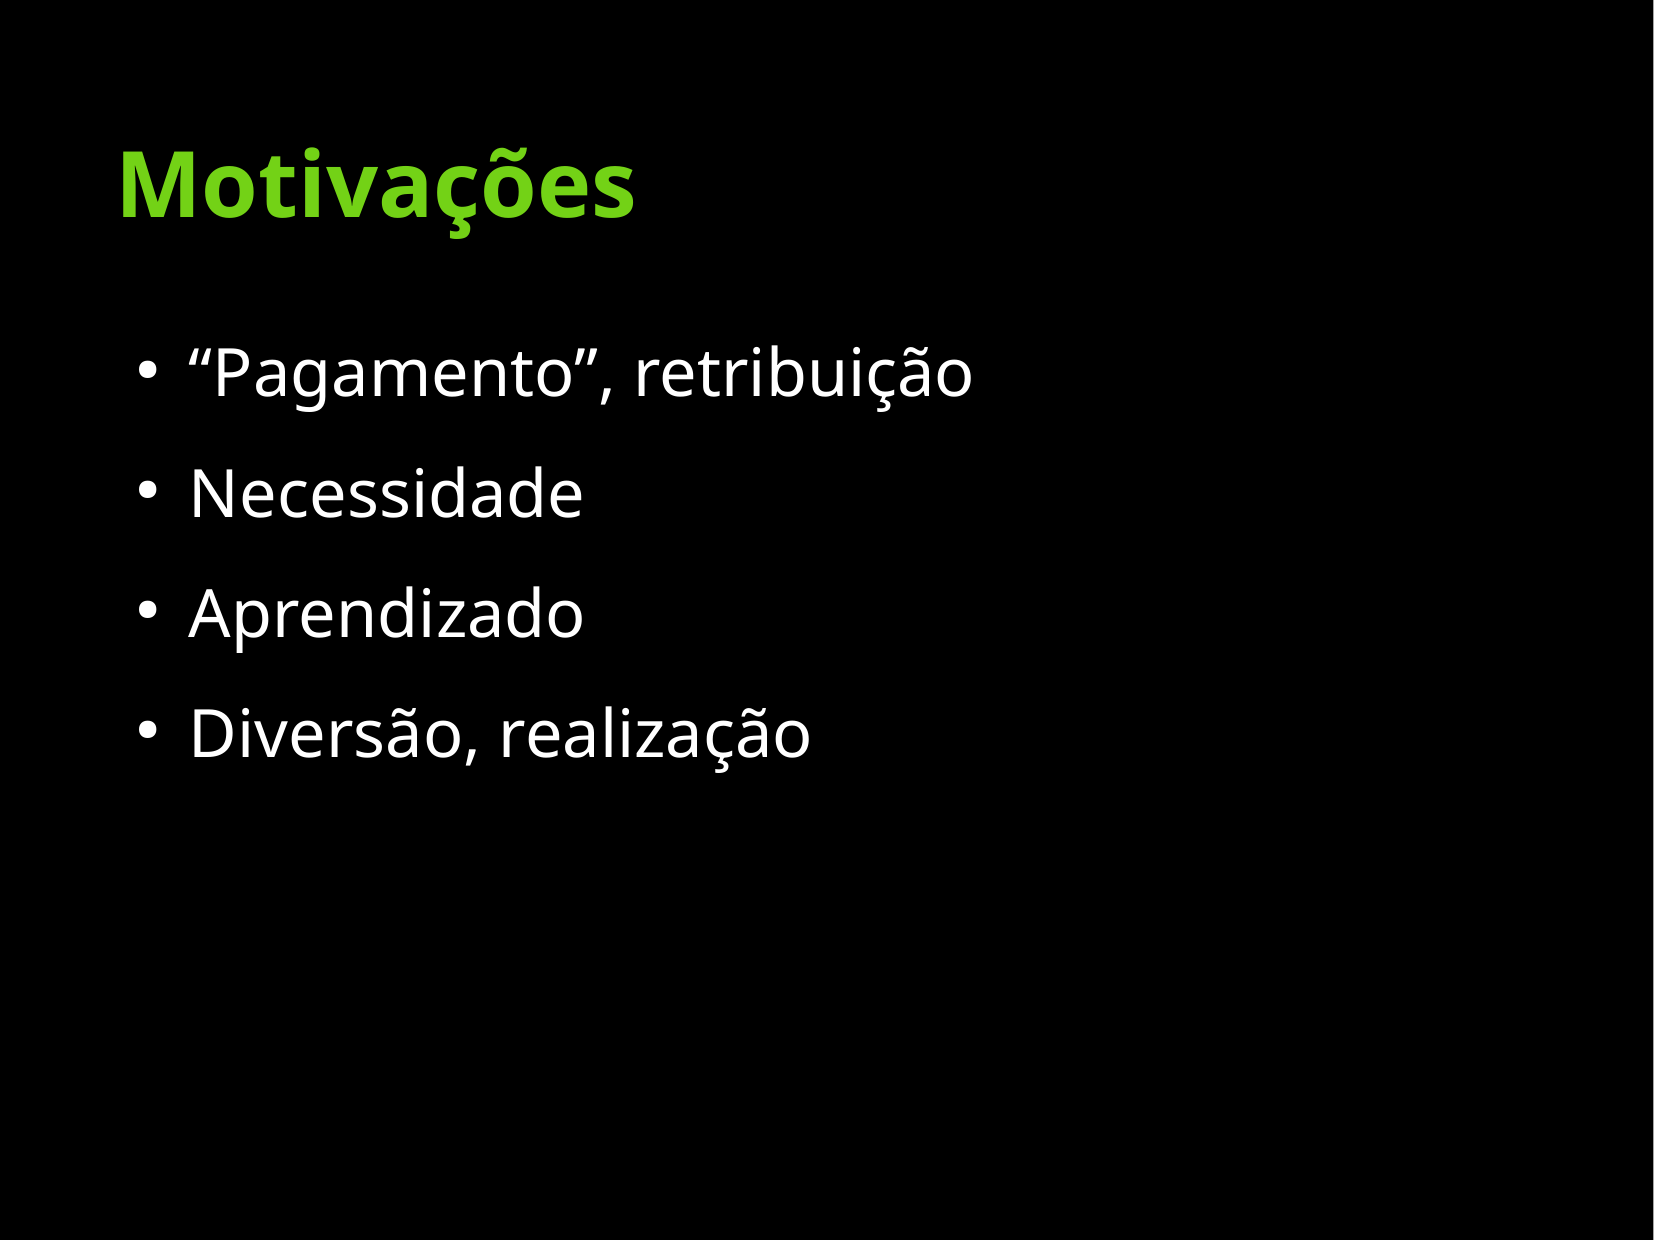

# Motivações
“Pagamento”, retribuição
Necessidade
Aprendizado
Diversão, realização